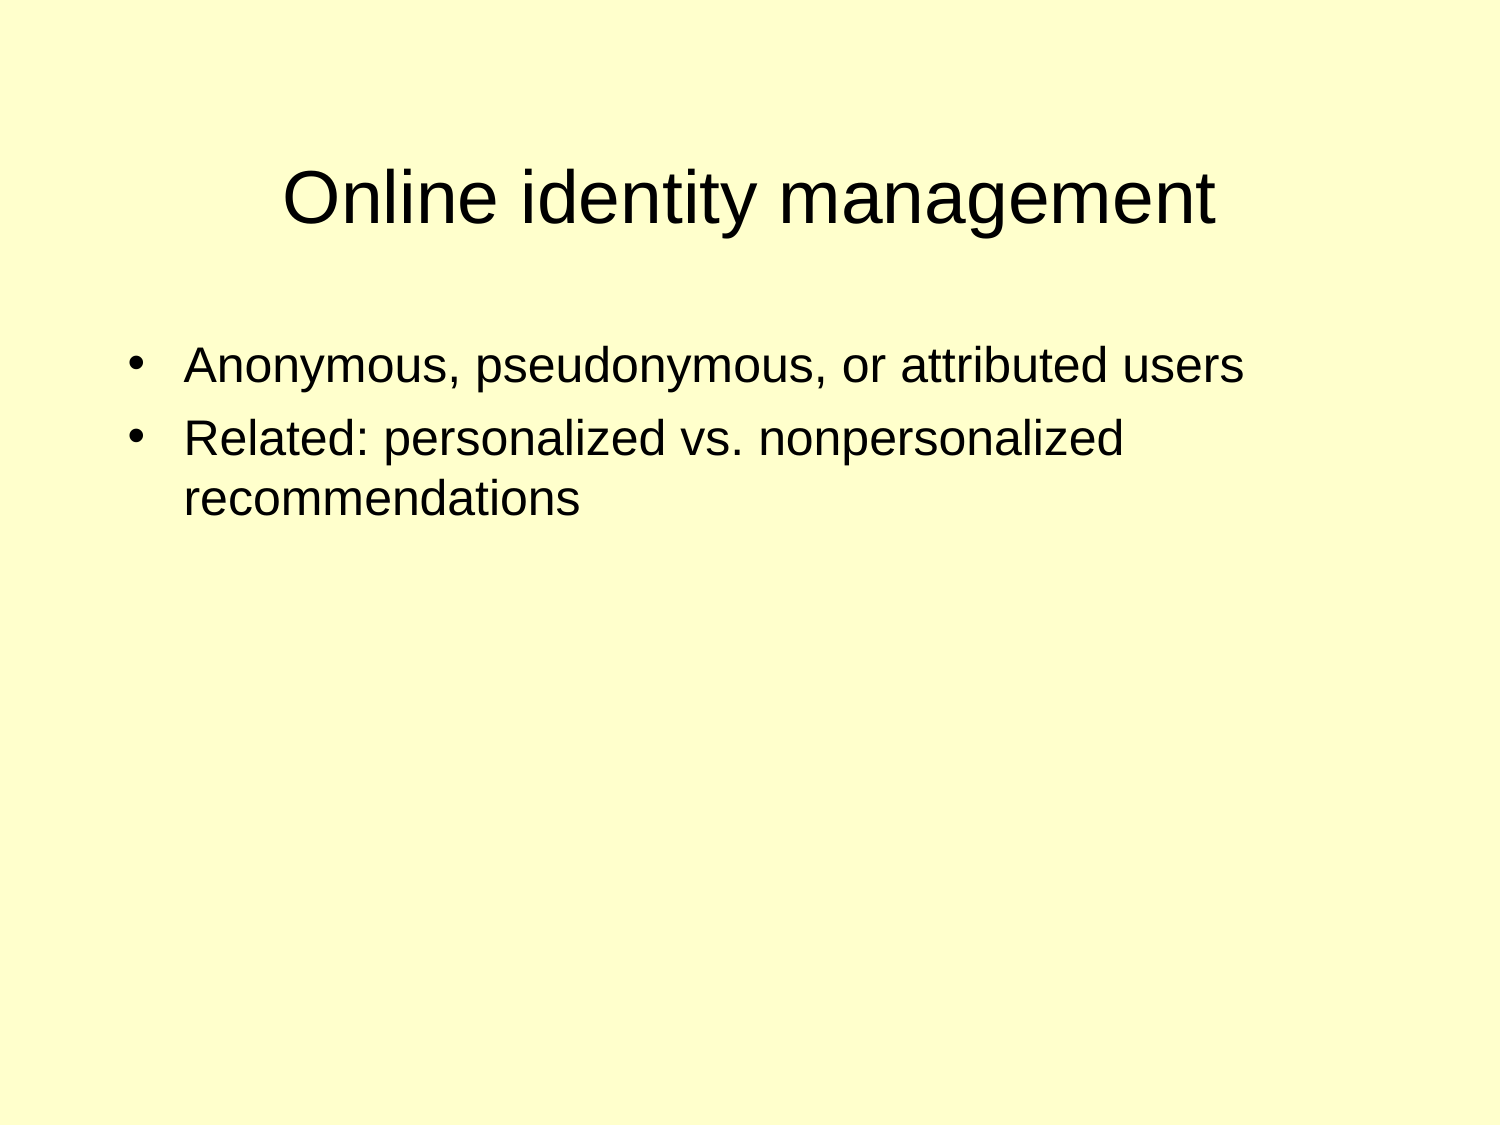

# Online identity management
Anonymous, pseudonymous, or attributed users
Related: personalized vs. nonpersonalized recommendations